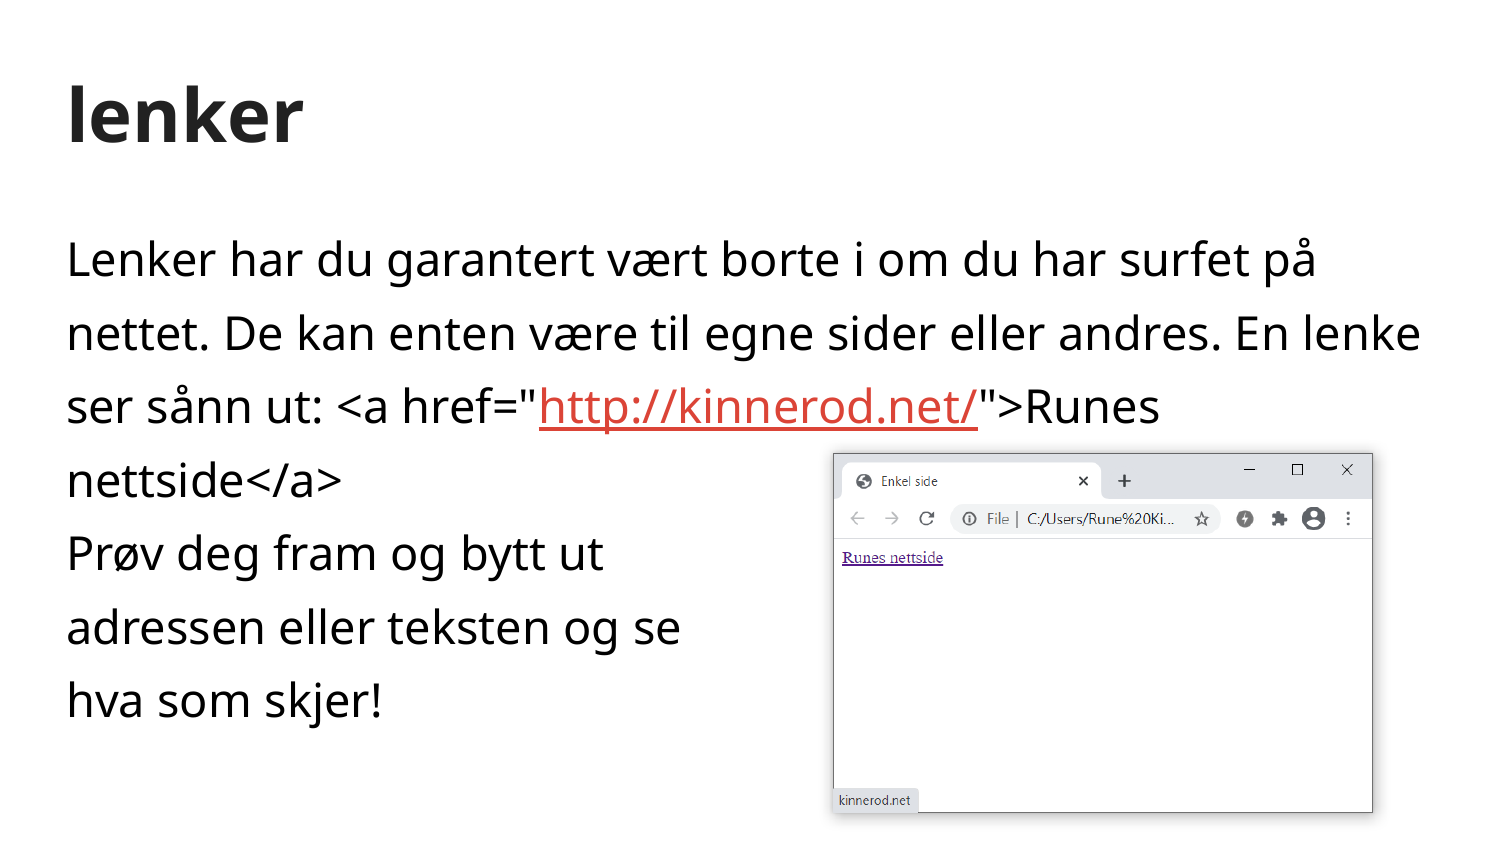

# lenker
Lenker har du garantert vært borte i om du har surfet på nettet. De kan enten være til egne sider eller andres. En lenke ser sånn ut: <a href="http://kinnerod.net/">Runes nettside</a>
Prøv deg fram og bytt ut
adressen eller teksten og se
hva som skjer!